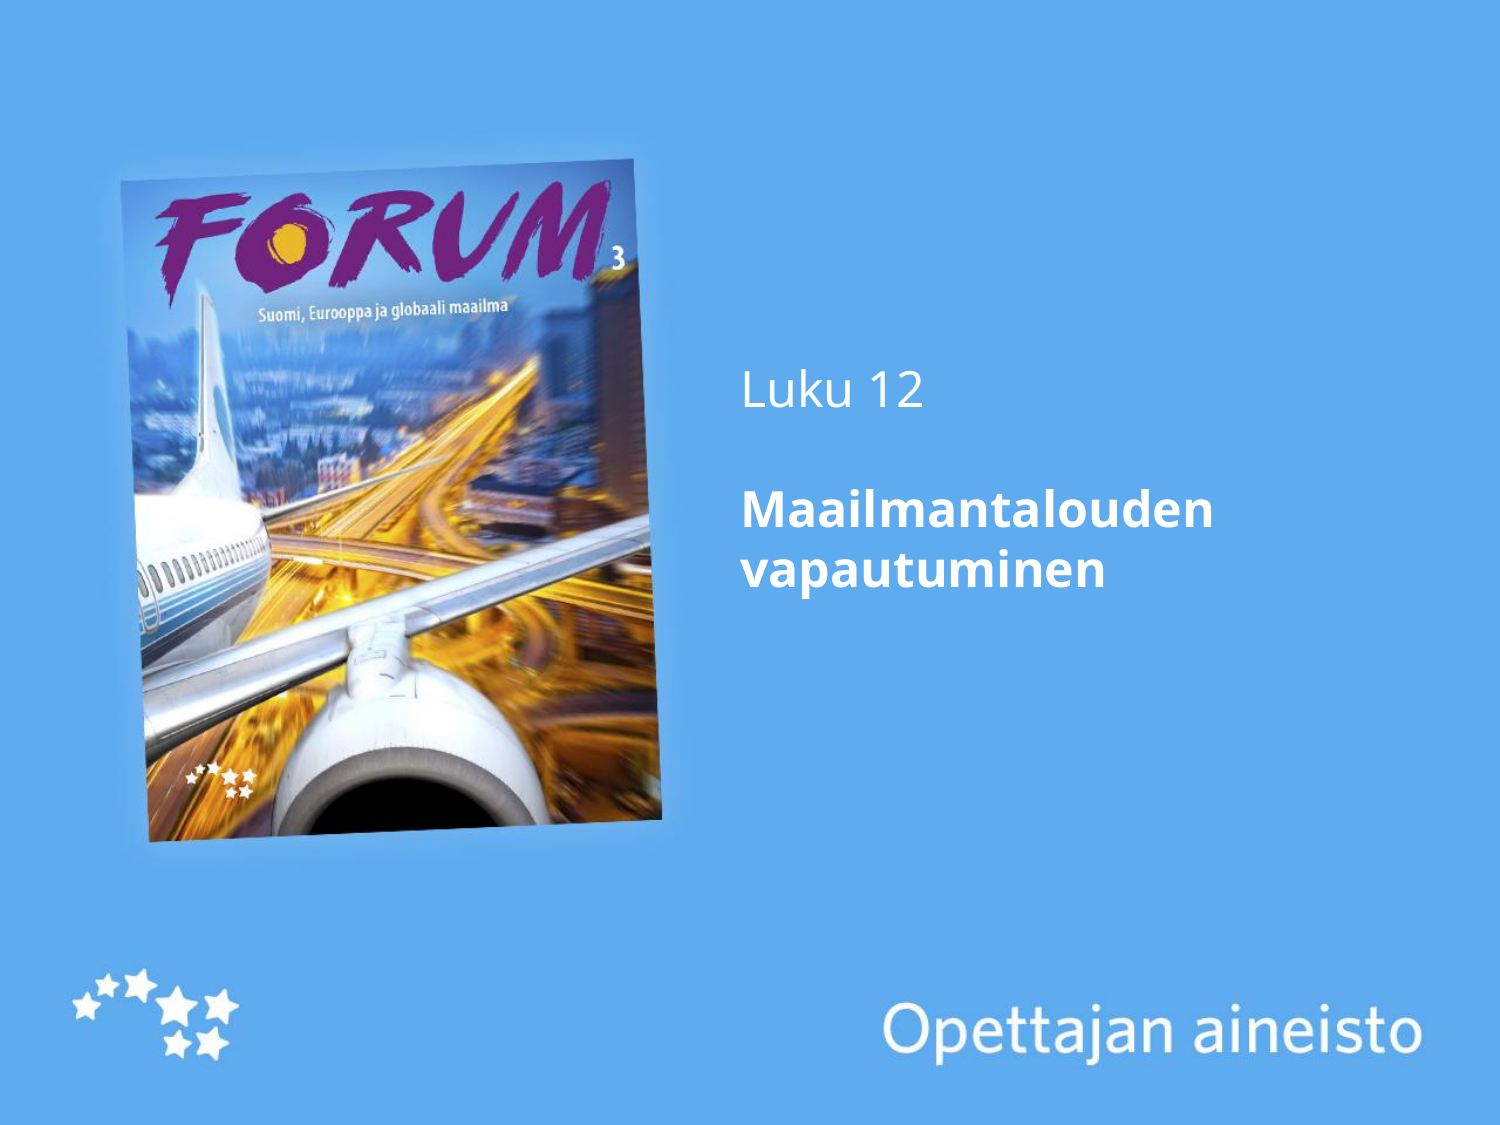

Luku x
Luvun otsikko
Luku 12
Maailmantalouden vapautuminen